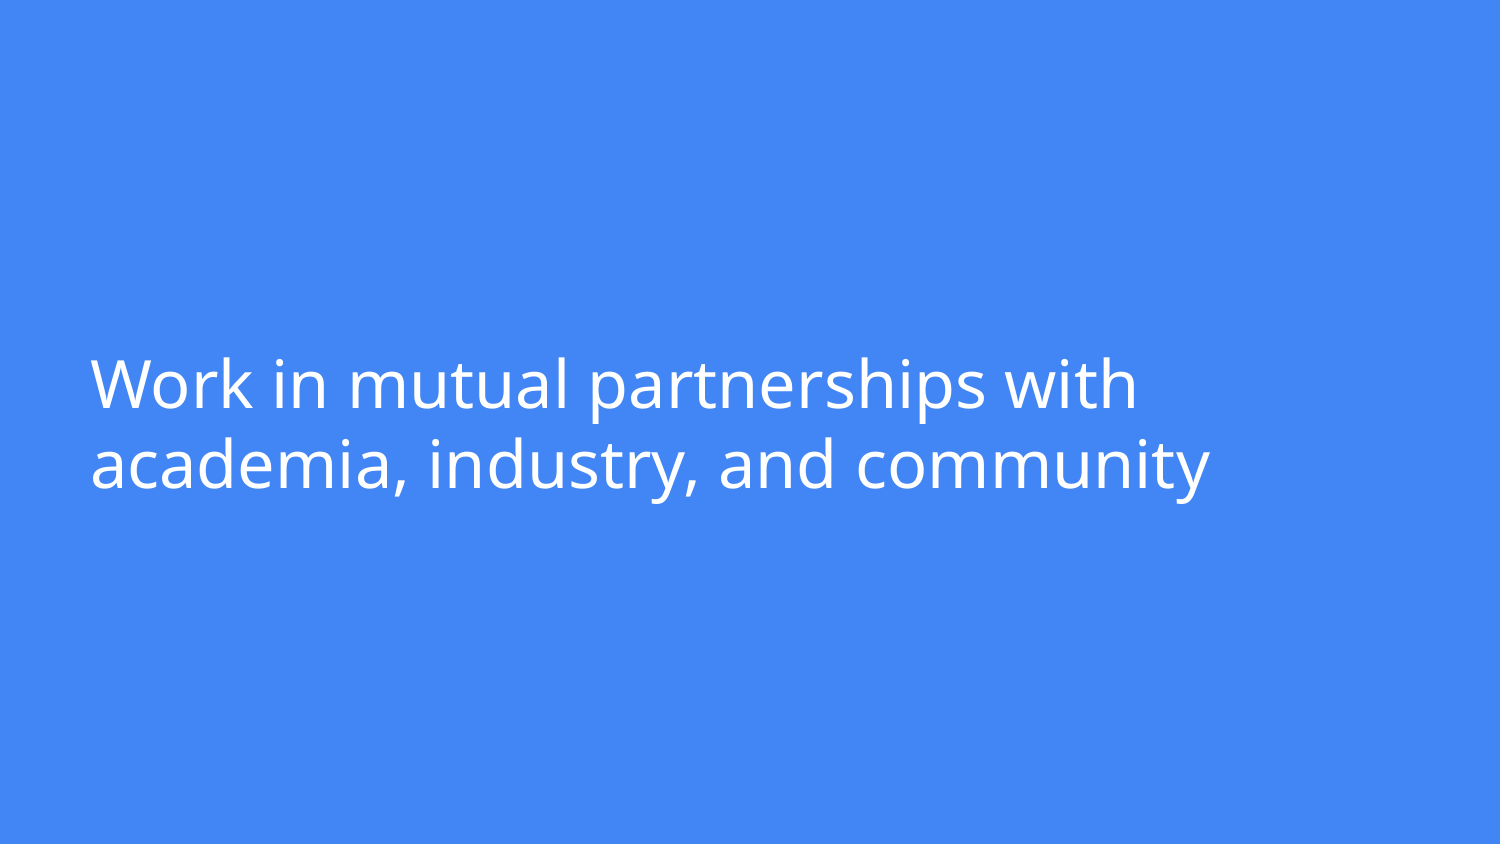

# Work in mutual partnerships with academia, industry, and community